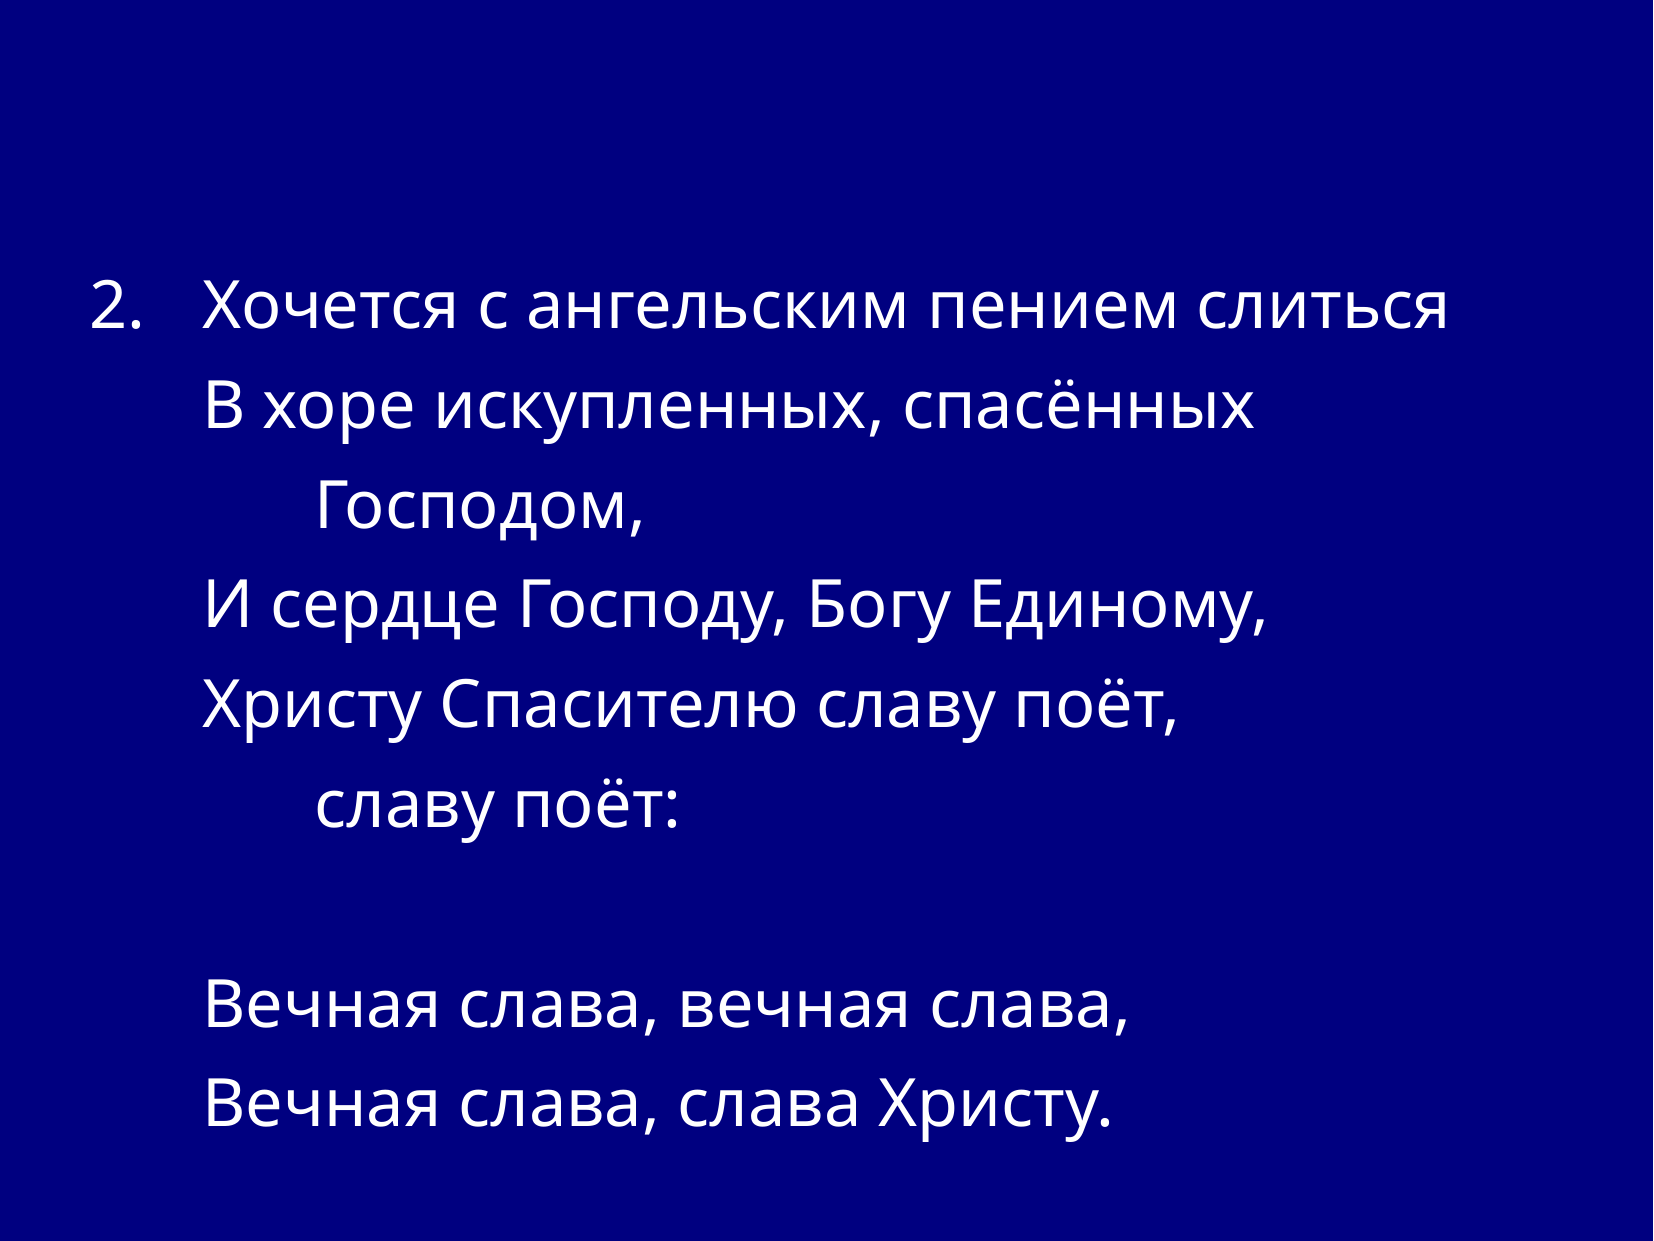

2.	Хочется с ангельским пением слиться
	В хоре искупленных, спасённых
		Господом,
	И сердце Господу, Богу Единому,
	Христу Спасителю славу поёт,
		славу поёт:
	Вечная слава, вечная слава,
	Вечная слава, слава Христу.